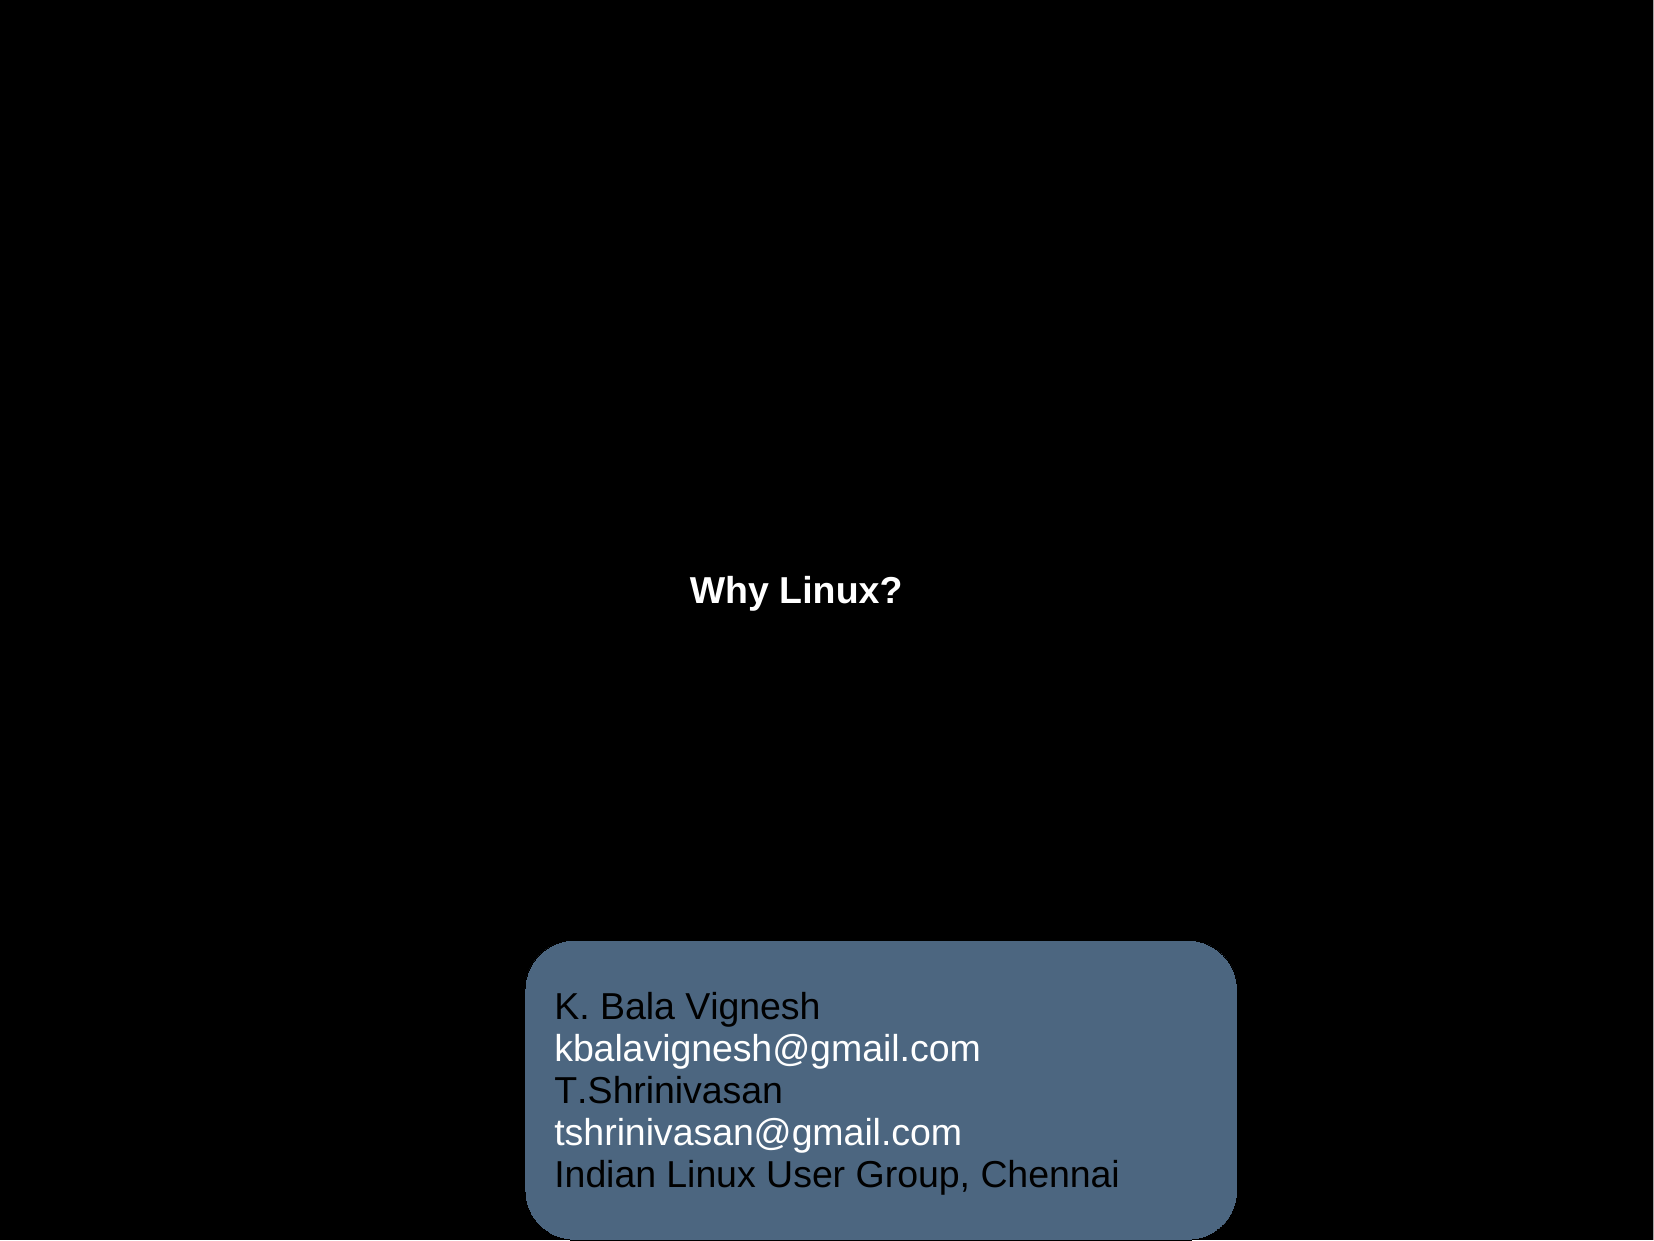

Why Linux?
K. Bala Vignesh
kbalavignesh@gmail.com
T.Shrinivasan
tshrinivasan@gmail.com
Indian Linux User Group, Chennai